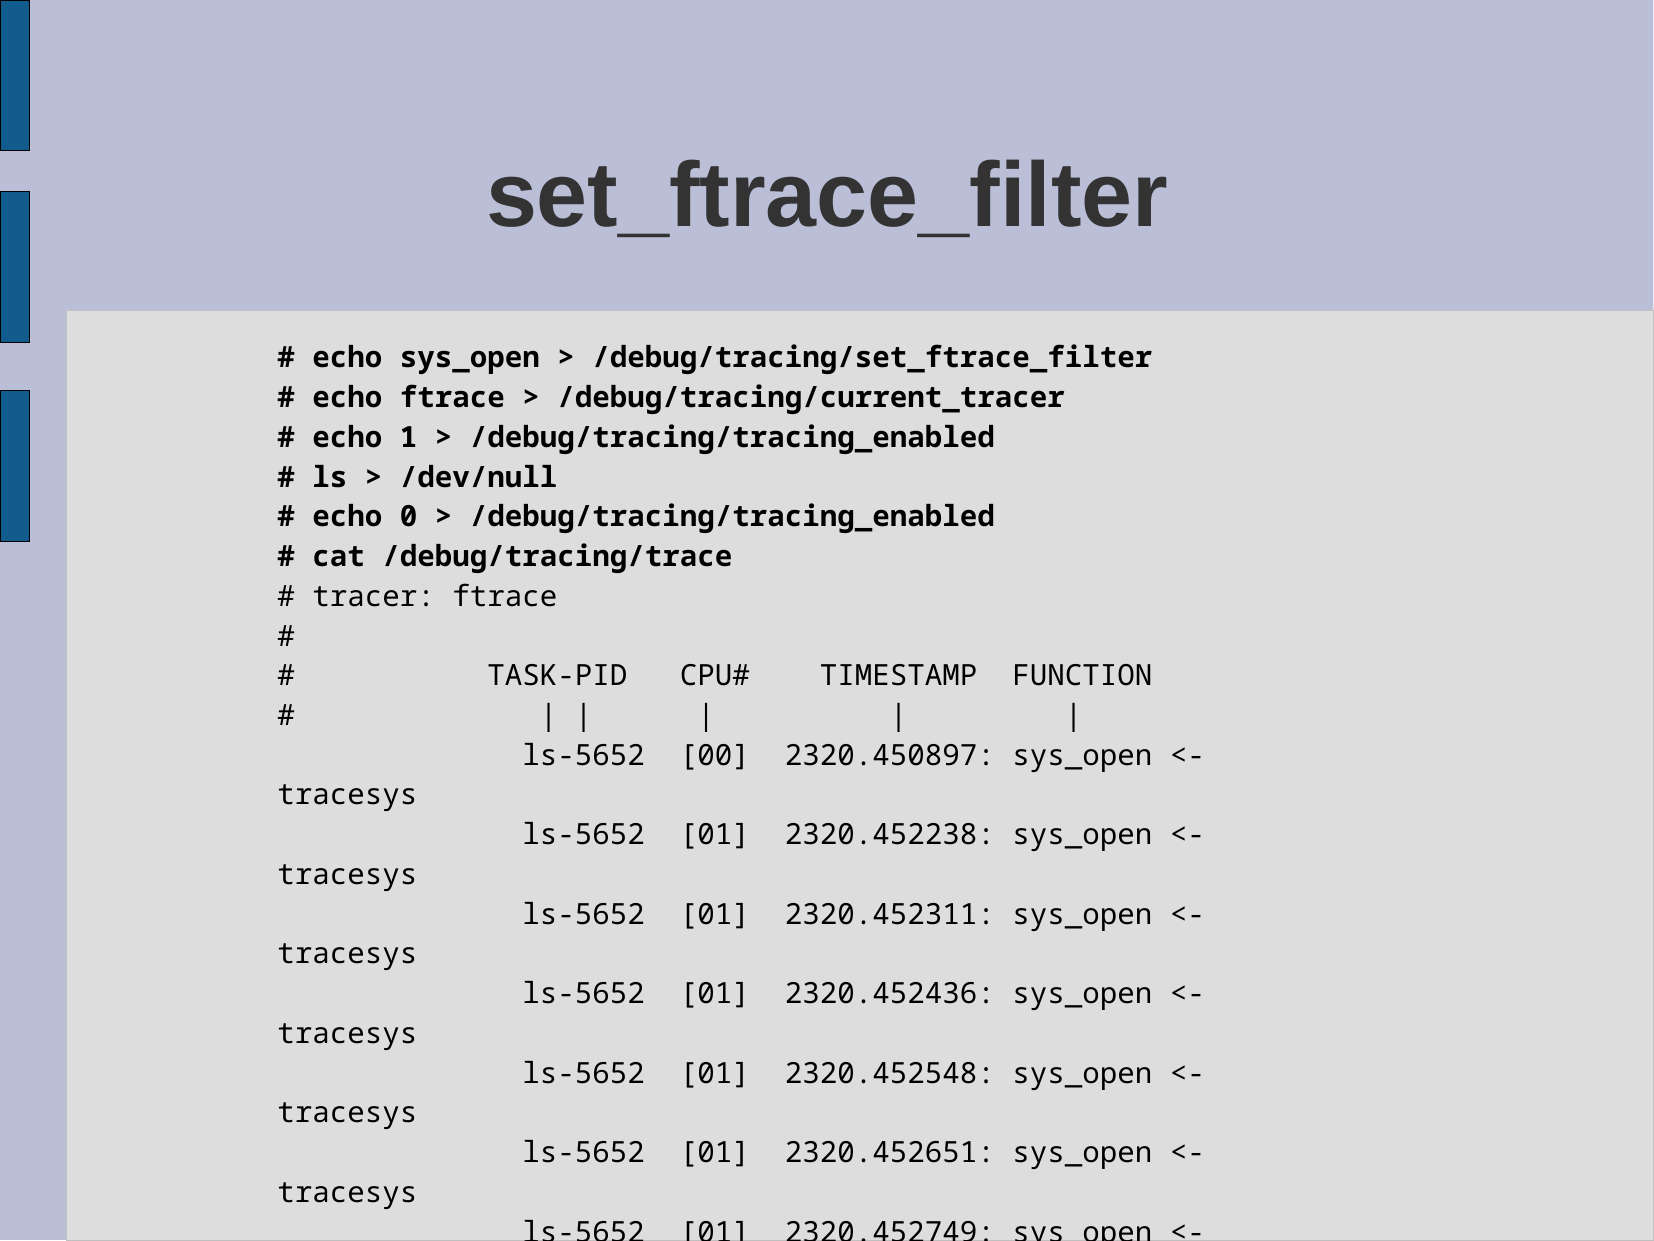

# set_ftrace_filter
# echo sys_open > /debug/tracing/set_ftrace_filter
# echo ftrace > /debug/tracing/current_tracer
# echo 1 > /debug/tracing/tracing_enabled
# ls > /dev/null
# echo 0 > /debug/tracing/tracing_enabled
# cat /debug/tracing/trace
# tracer: ftrace
#
# TASK-PID CPU# TIMESTAMP FUNCTION
# | | | | |
 ls-5652 [00] 2320.450897: sys_open <-tracesys
 ls-5652 [01] 2320.452238: sys_open <-tracesys
 ls-5652 [01] 2320.452311: sys_open <-tracesys
 ls-5652 [01] 2320.452436: sys_open <-tracesys
 ls-5652 [01] 2320.452548: sys_open <-tracesys
 ls-5652 [01] 2320.452651: sys_open <-tracesys
 ls-5652 [01] 2320.452749: sys_open <-tracesys
 ls-5652 [01] 2320.452854: sys_open <-tracesys
 ls-5652 [01] 2320.452950: sys_open <-tracesys
 ls-5652 [01] 2320.453551: sys_open <-tracesys
 ls-5652 [01] 2320.453767: sys_open <-tracesys
 ls-5652 [01] 2320.453851: sys_open <-tracesys
 bash-5495 [00] 2320.453977: sys_open <-tracesys
 ls-5652 [01] 2320.454030: sys_open <-tracesys